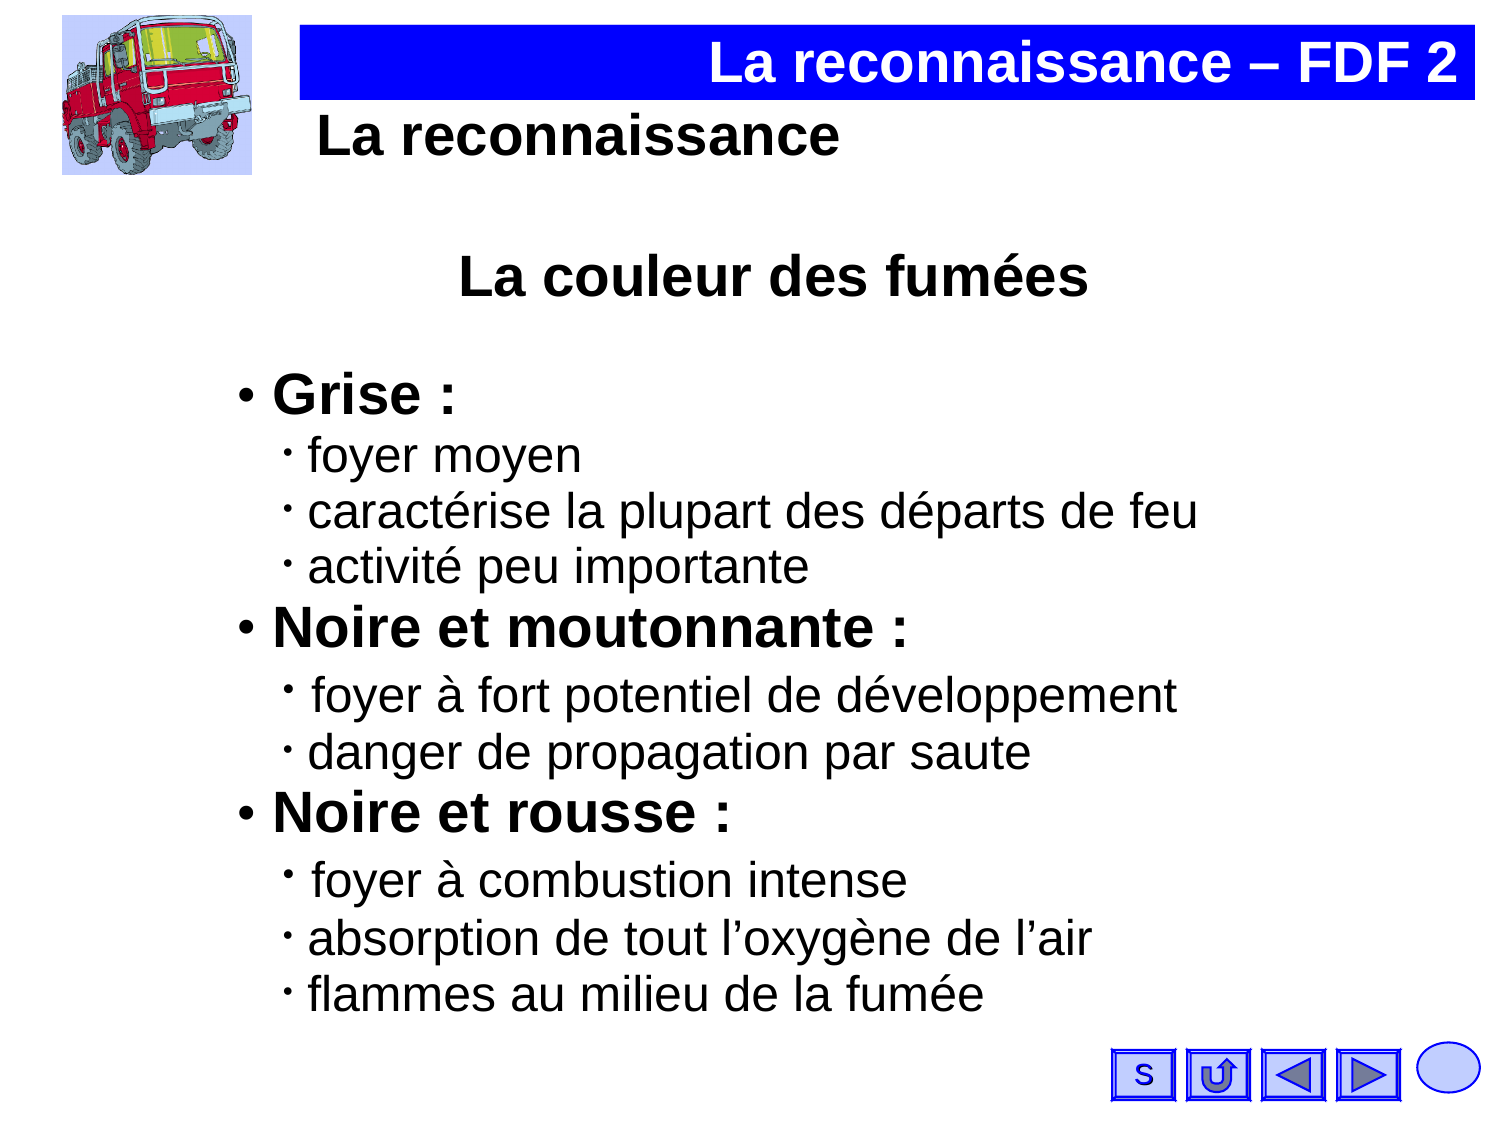

La reconnaissance – FDF 2
La reconnaissance
La couleur des fumées
 Grise :
 foyer moyen
 caractérise la plupart des départs de feu
 activité peu importante
 Noire et moutonnante :
 foyer à fort potentiel de développement
 danger de propagation par saute
 Noire et rousse :
 foyer à combustion intense
 absorption de tout l’oxygène de l’air
 flammes au milieu de la fumée